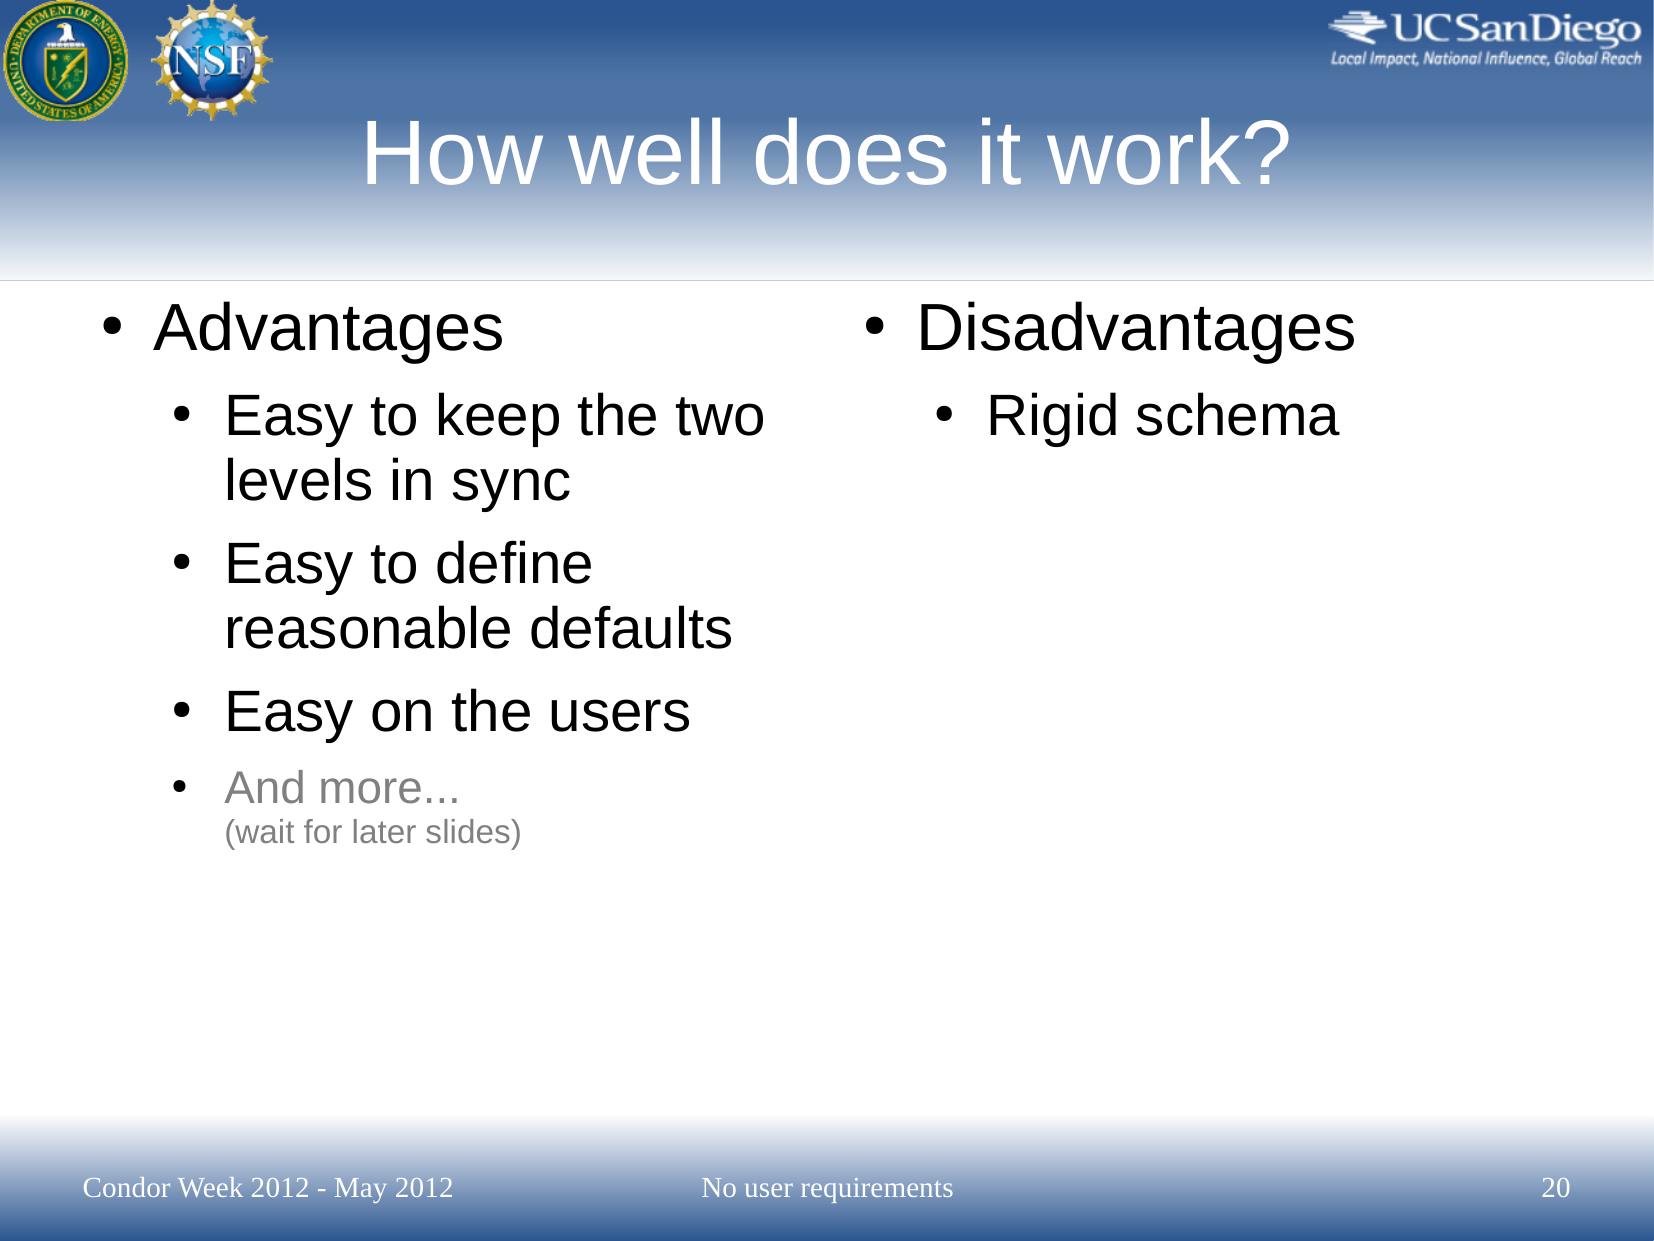

# How well does it work?
Advantages
Easy to keep the two levels in sync
Easy to define reasonable defaults
Easy on the users
And more...
(wait for later slides)
Disadvantages
Rigid schema
Condor Week 2012 - May 2012
No user requirements
20